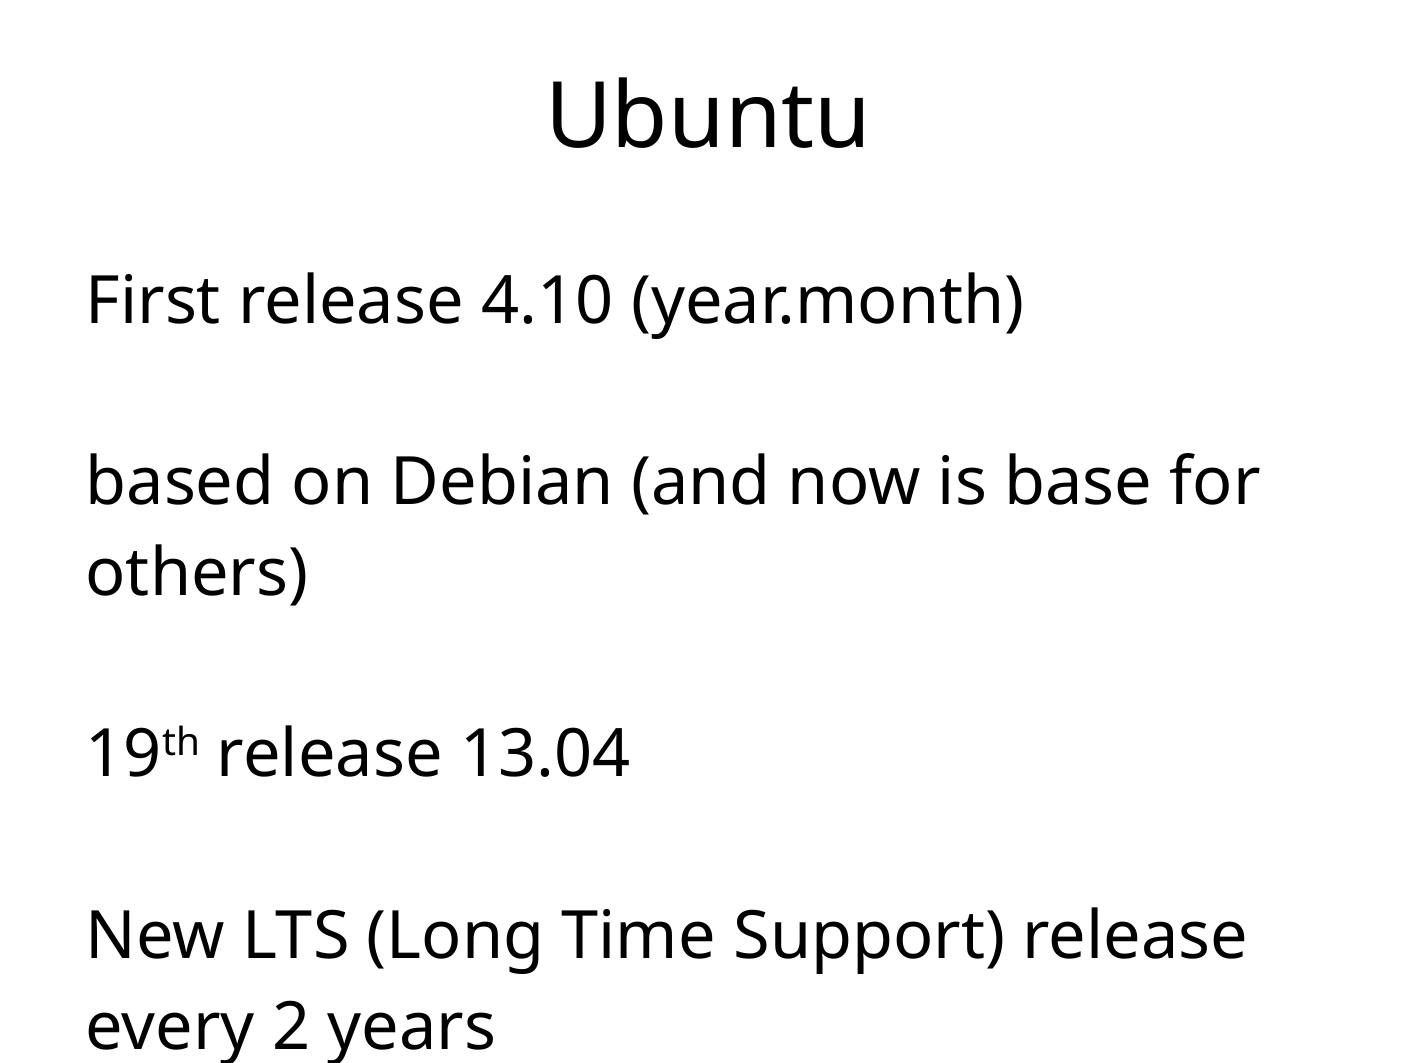

Ubuntu
First release 4.10 (year.month)
based on Debian (and now is base for others)
19th release 13.04
New LTS (Long Time Support) release every 2 years